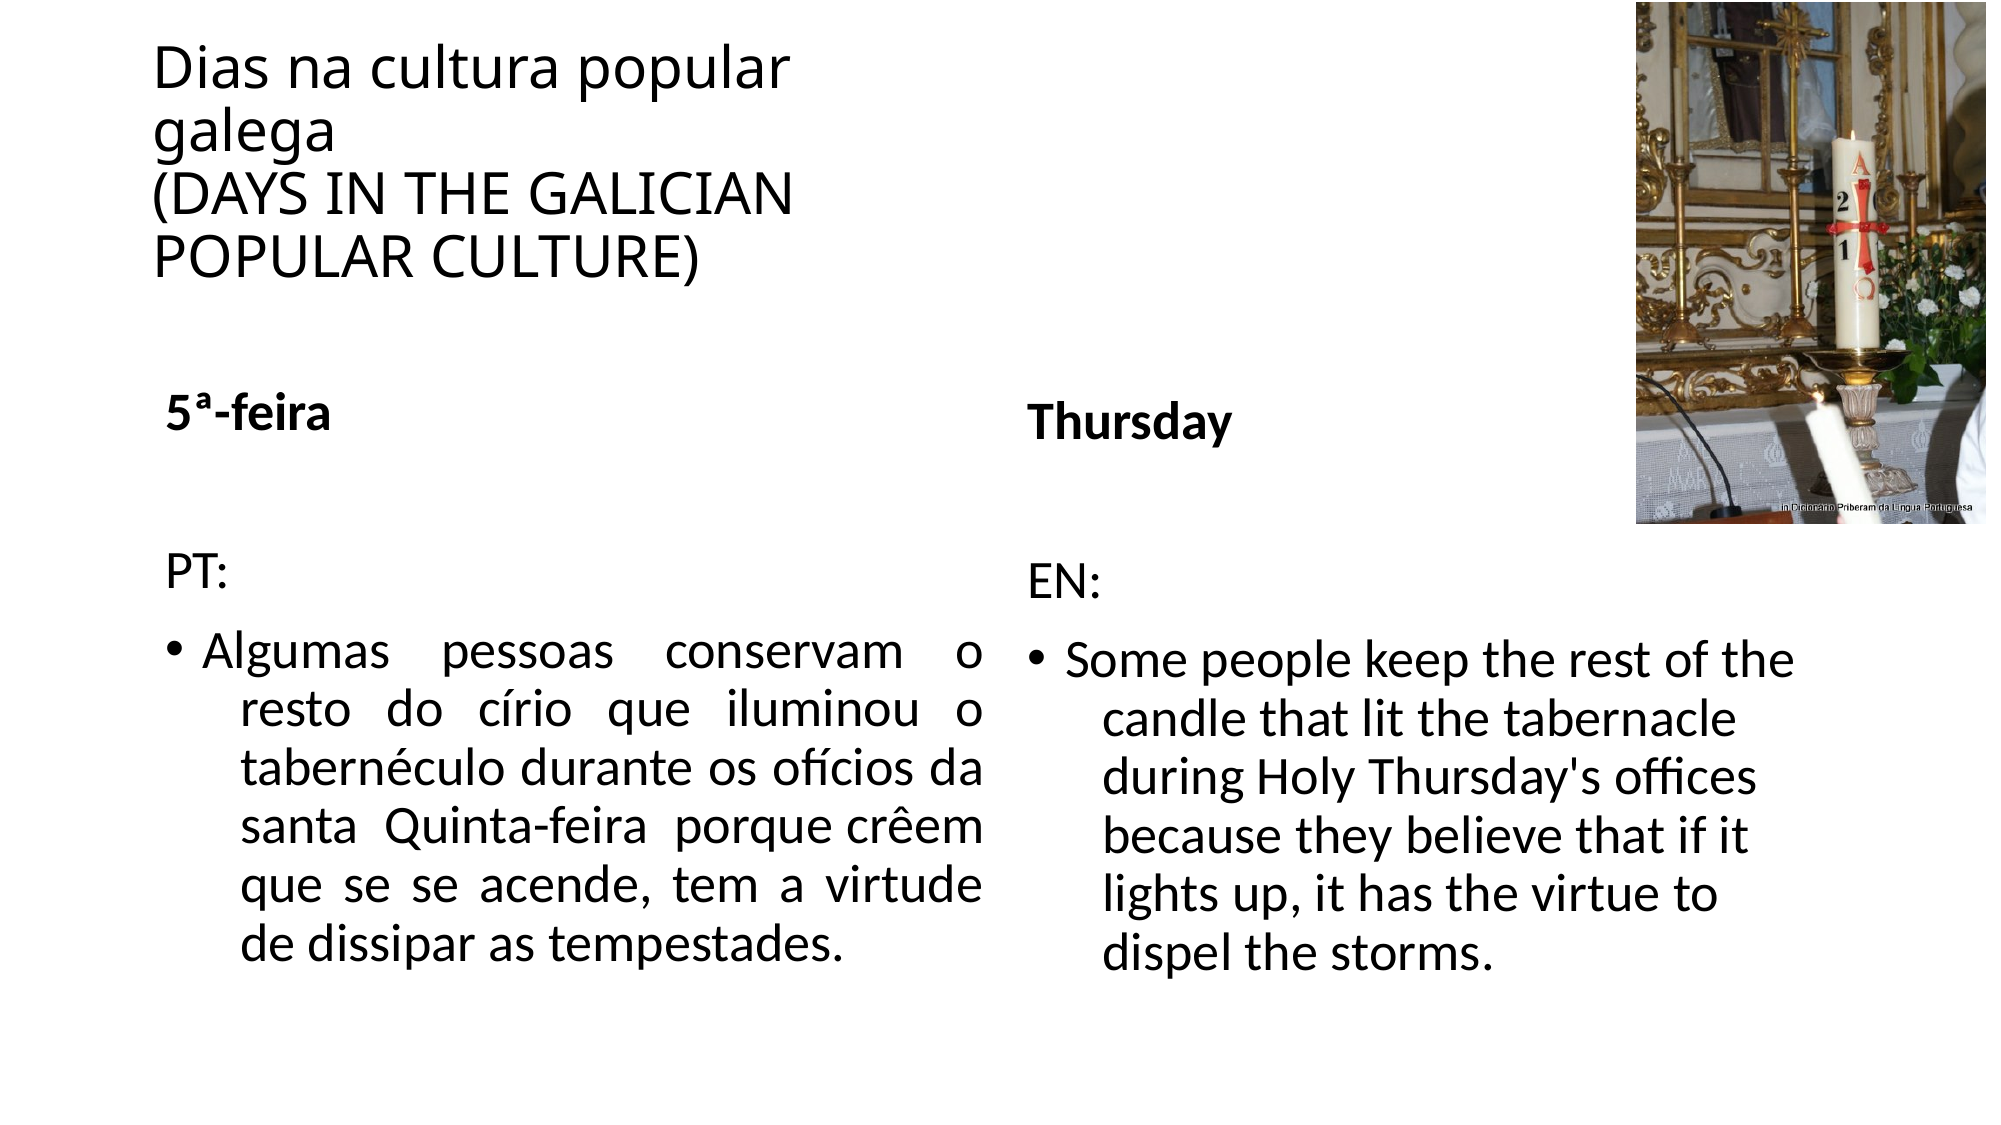

# Dias na cultura popular galega (DAYS IN THE GALICIAN POPULAR CULTURE)
5ª-feira
PT:
Algumas pessoas conservam o resto do círio que iluminou o tabernéculo durante os ofícios da santa Quinta-feira  porque crêem que se se acende, tem a virtude de dissipar as tempestades.
Thursday
EN:
Some people keep the rest of the candle that lit the tabernacle during Holy Thursday's offices because they believe that if it lights up, it has the virtue to dispel the storms.